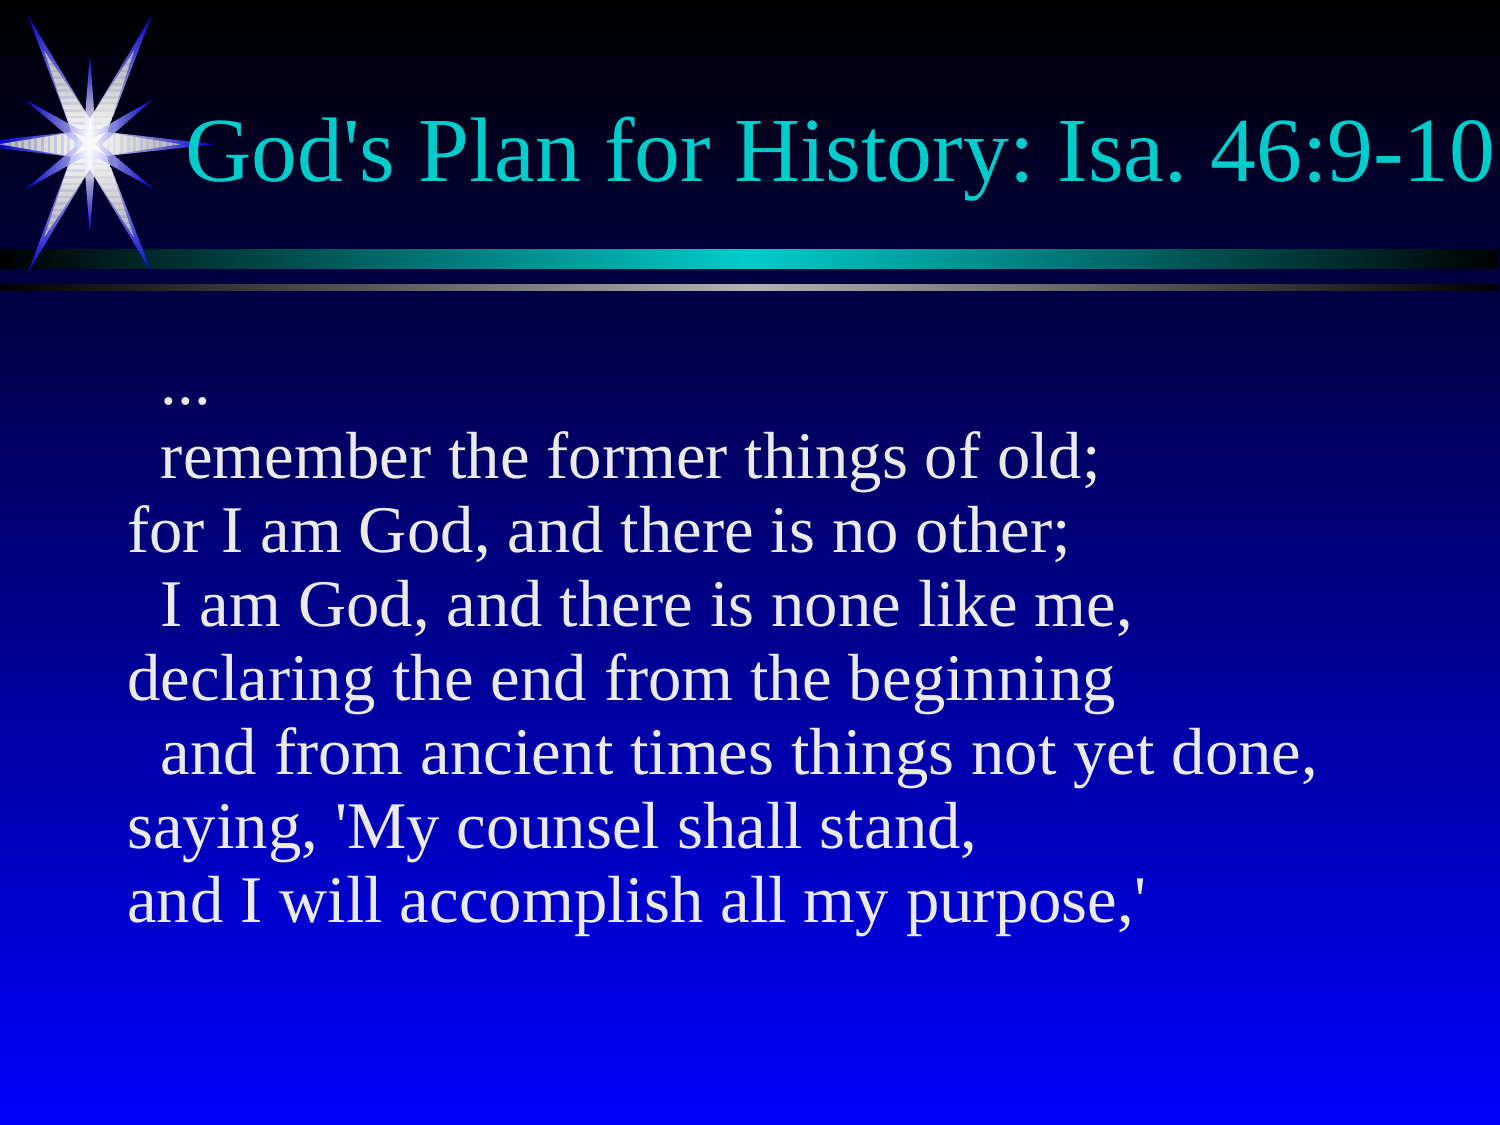

# God's Plan for History: Isa. 46:9-10
 ...
 remember the former things of old;
for I am God, and there is no other;
 I am God, and there is none like me,
declaring the end from the beginning
 and from ancient times things not yet done,
saying, 'My counsel shall stand,
and I will accomplish all my purpose,'